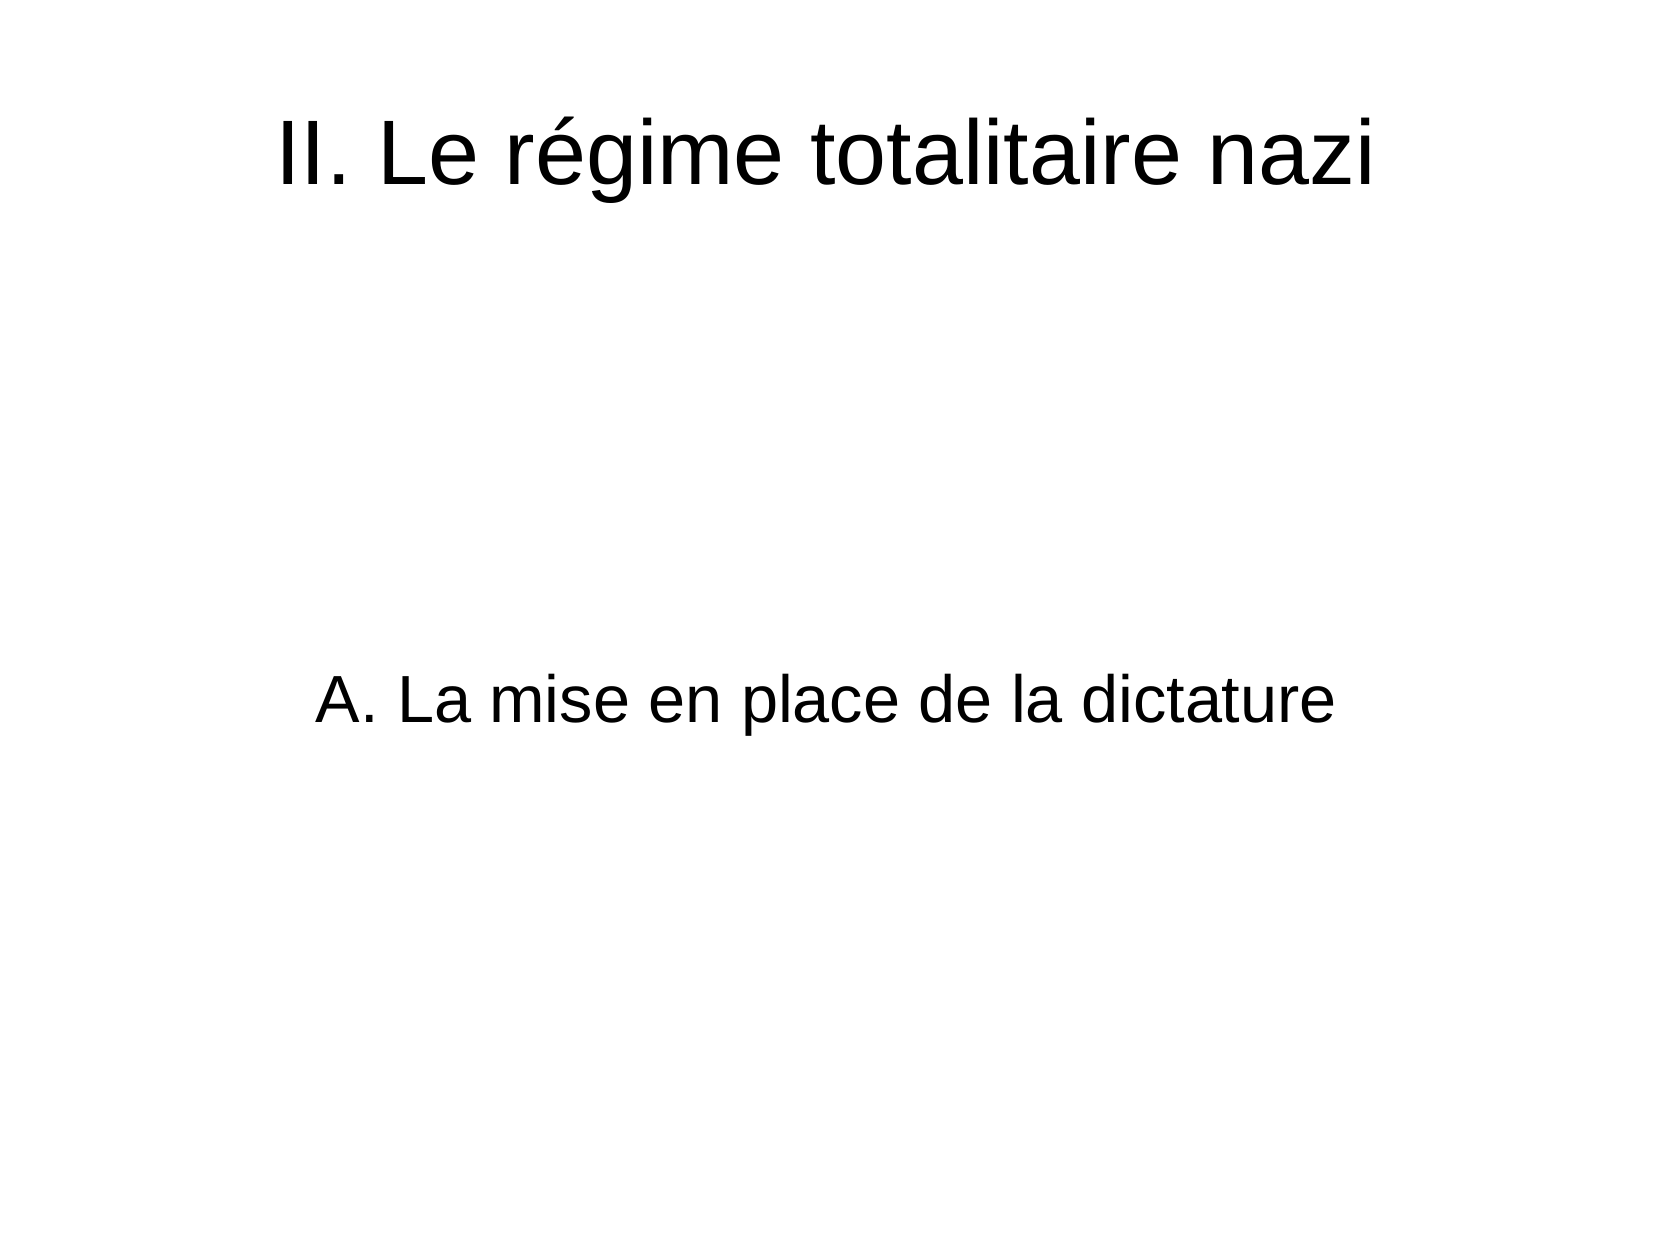

# II. Le régime totalitaire nazi
A. La mise en place de la dictature